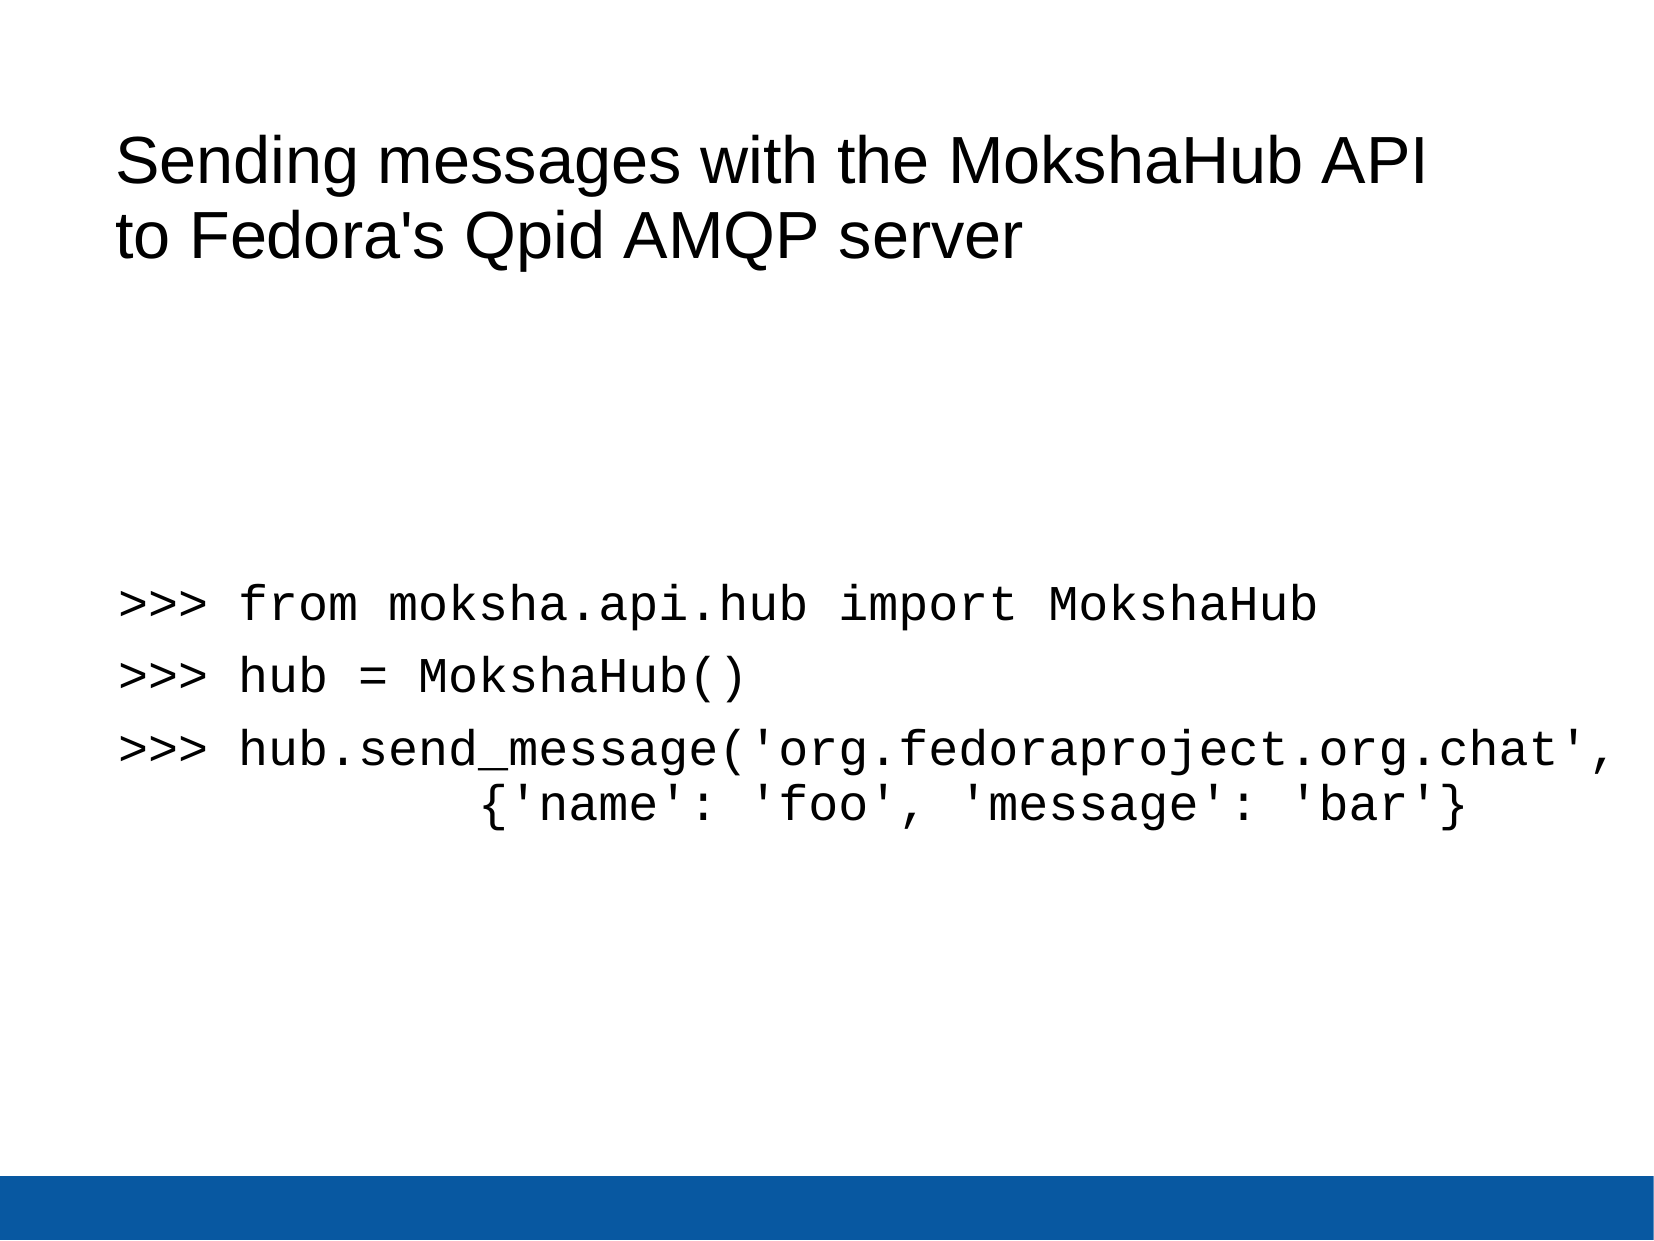

# Sending messages with the MokshaHub API to Fedora's Qpid AMQP server
>>> from moksha.api.hub import MokshaHub
>>> hub = MokshaHub()
>>> hub.send_message('org.fedoraproject.org.chat', {'name': 'foo', 'message': 'bar'}